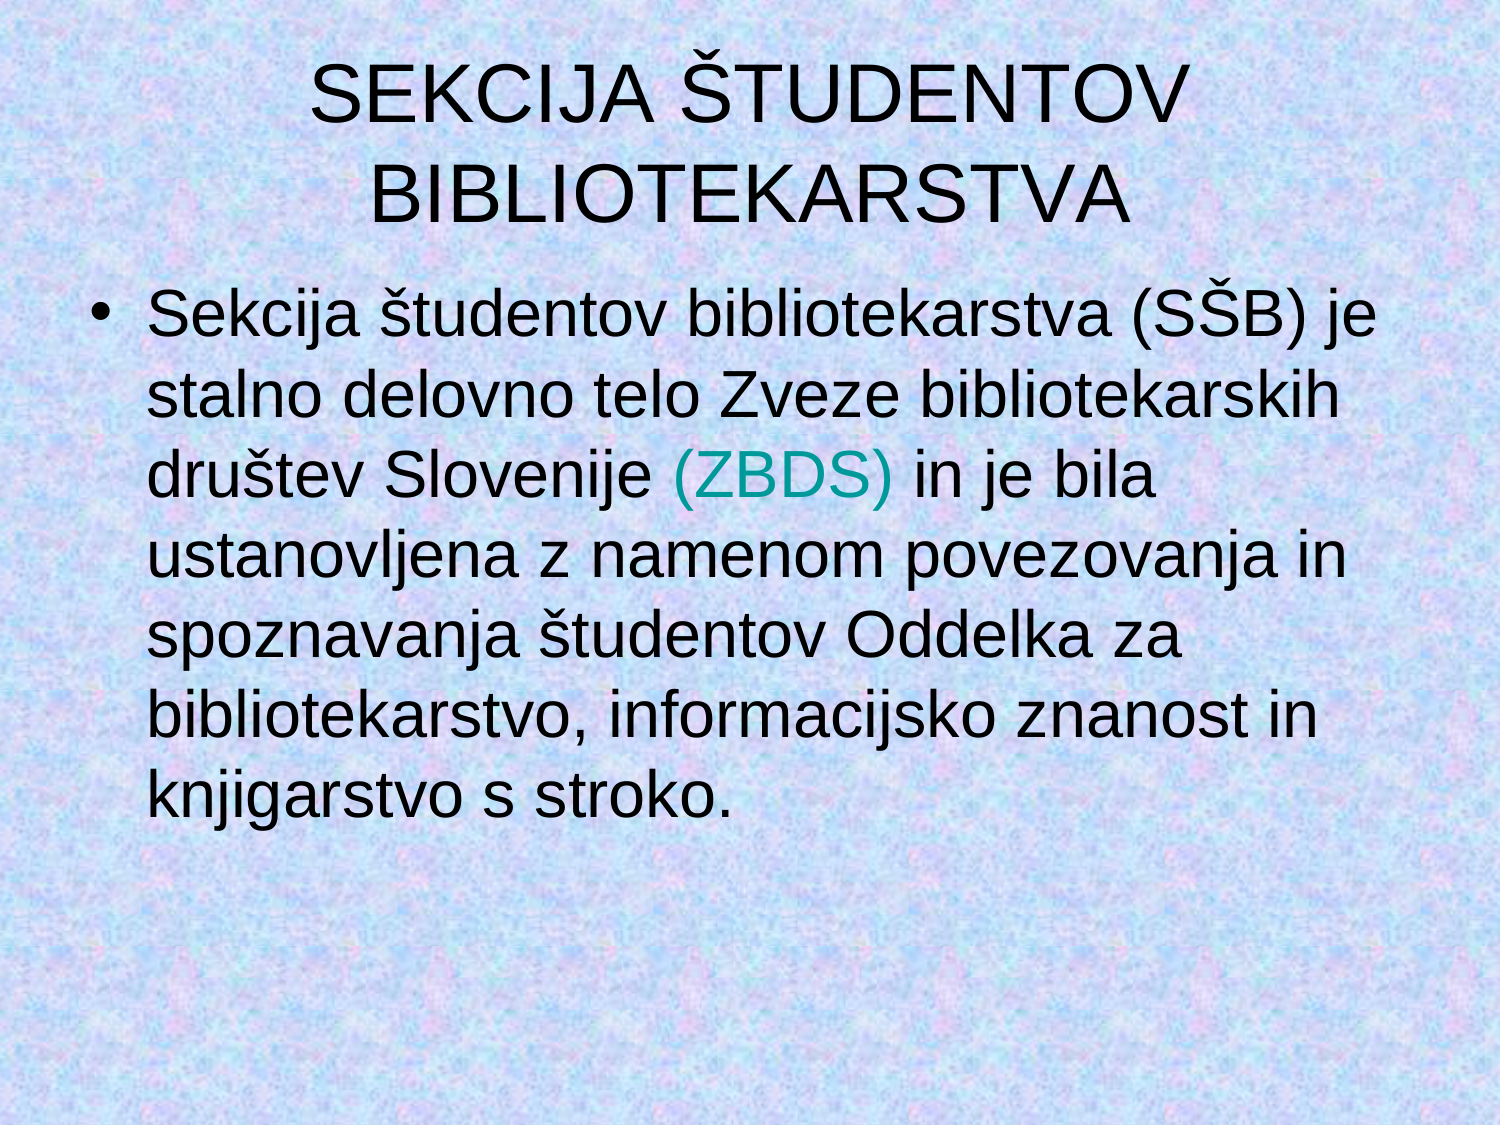

# SEKCIJA ŠTUDENTOV BIBLIOTEKARSTVA
Sekcija študentov bibliotekarstva (SŠB) je stalno delovno telo Zveze bibliotekarskih društev Slovenije (ZBDS) in je bila ustanovljena z namenom povezovanja in spoznavanja študentov Oddelka za bibliotekarstvo, informacijsko znanost in knjigarstvo s stroko.